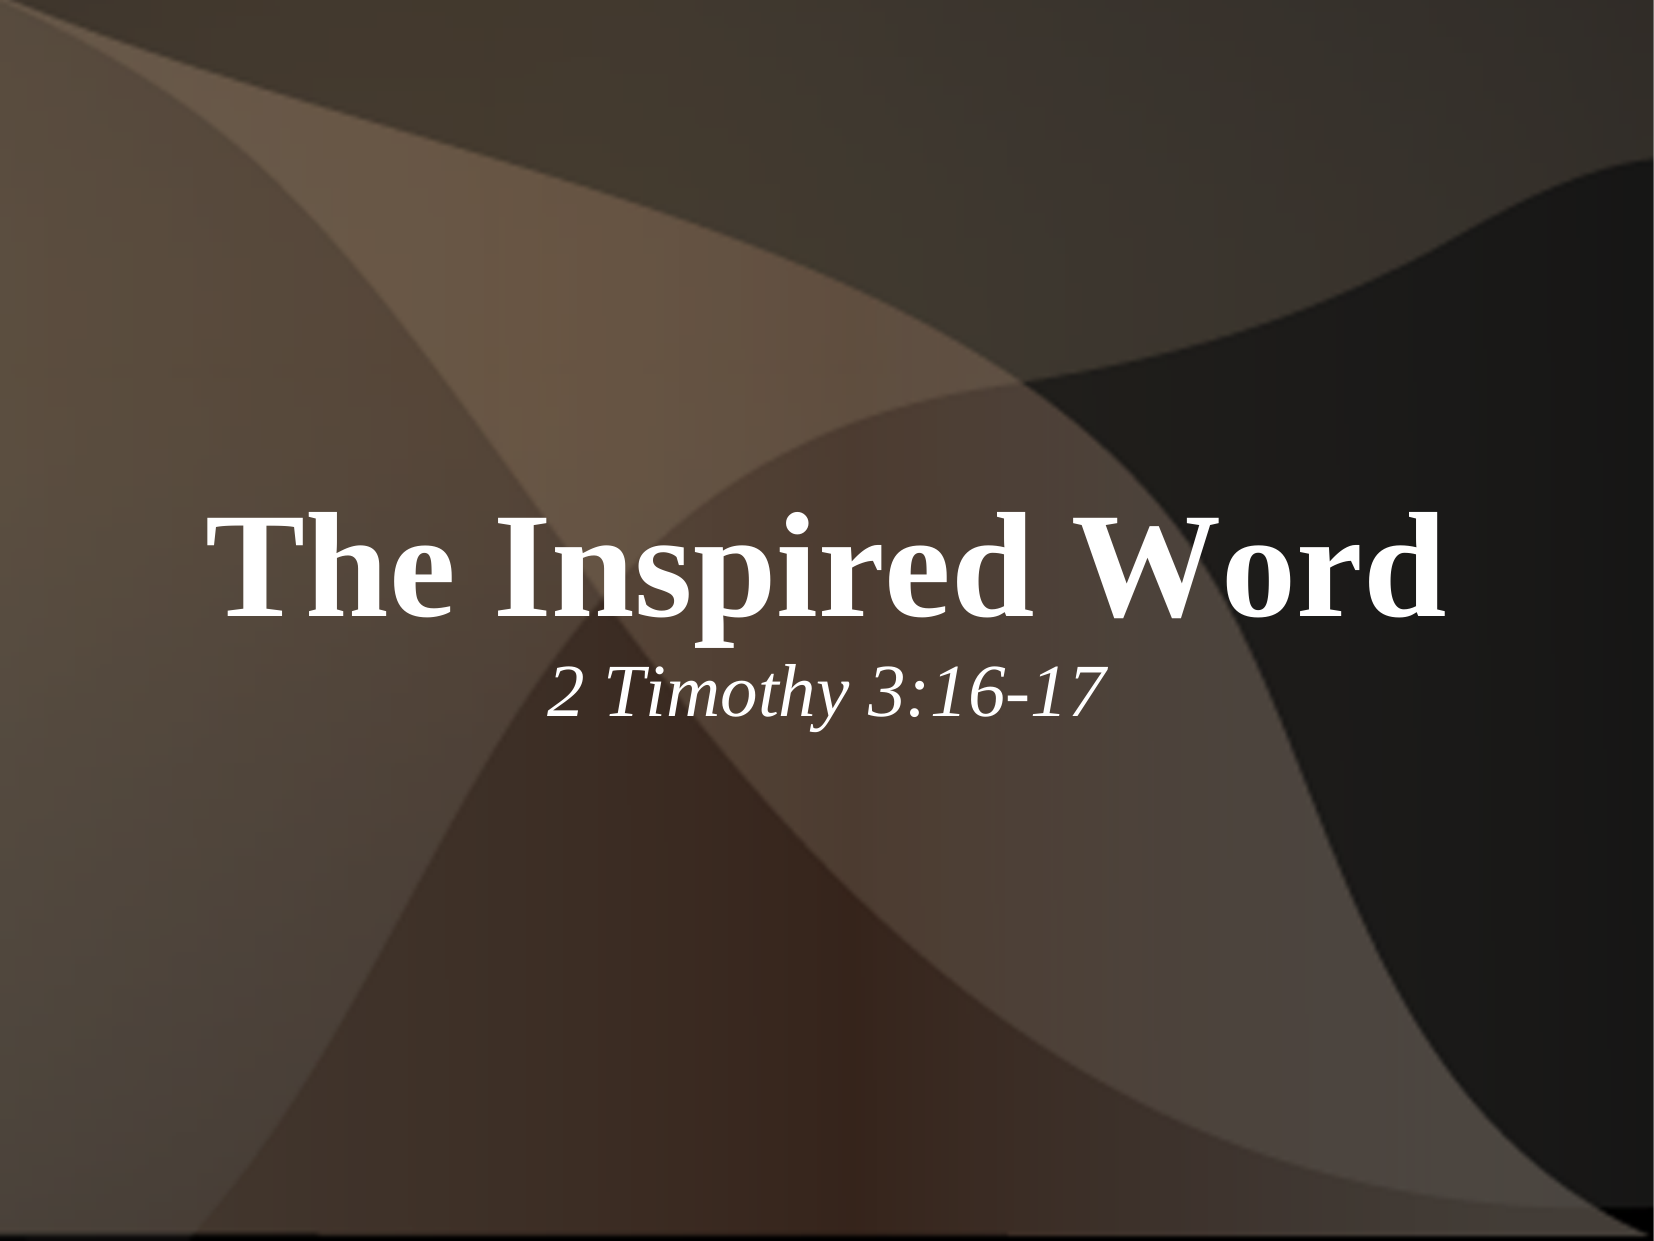

# The Inspired Word 2 Timothy 3:16-17